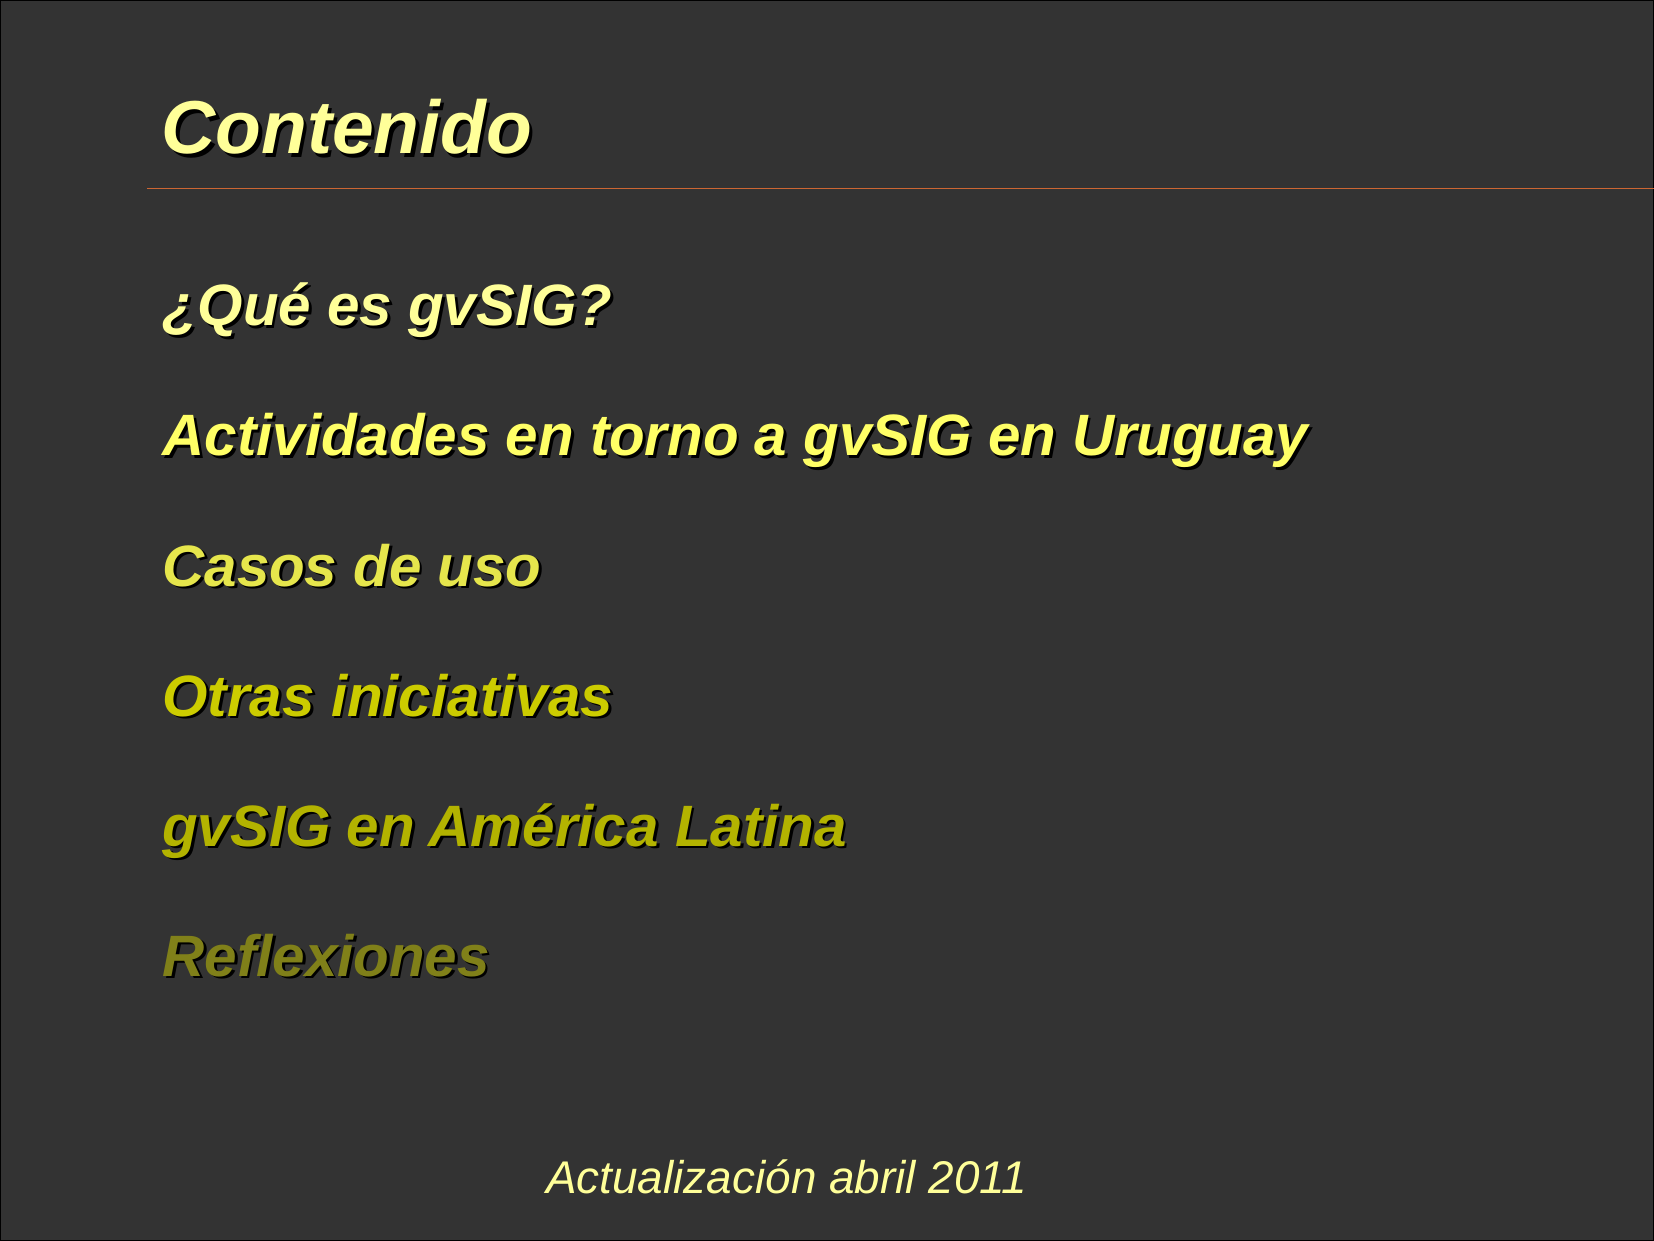

Contenido
¿Qué es gvSIG?
Actividades en torno a gvSIG en Uruguay
Casos de uso
Otras iniciativas
gvSIG en América Latina
Reflexiones
Actualización abril 2011